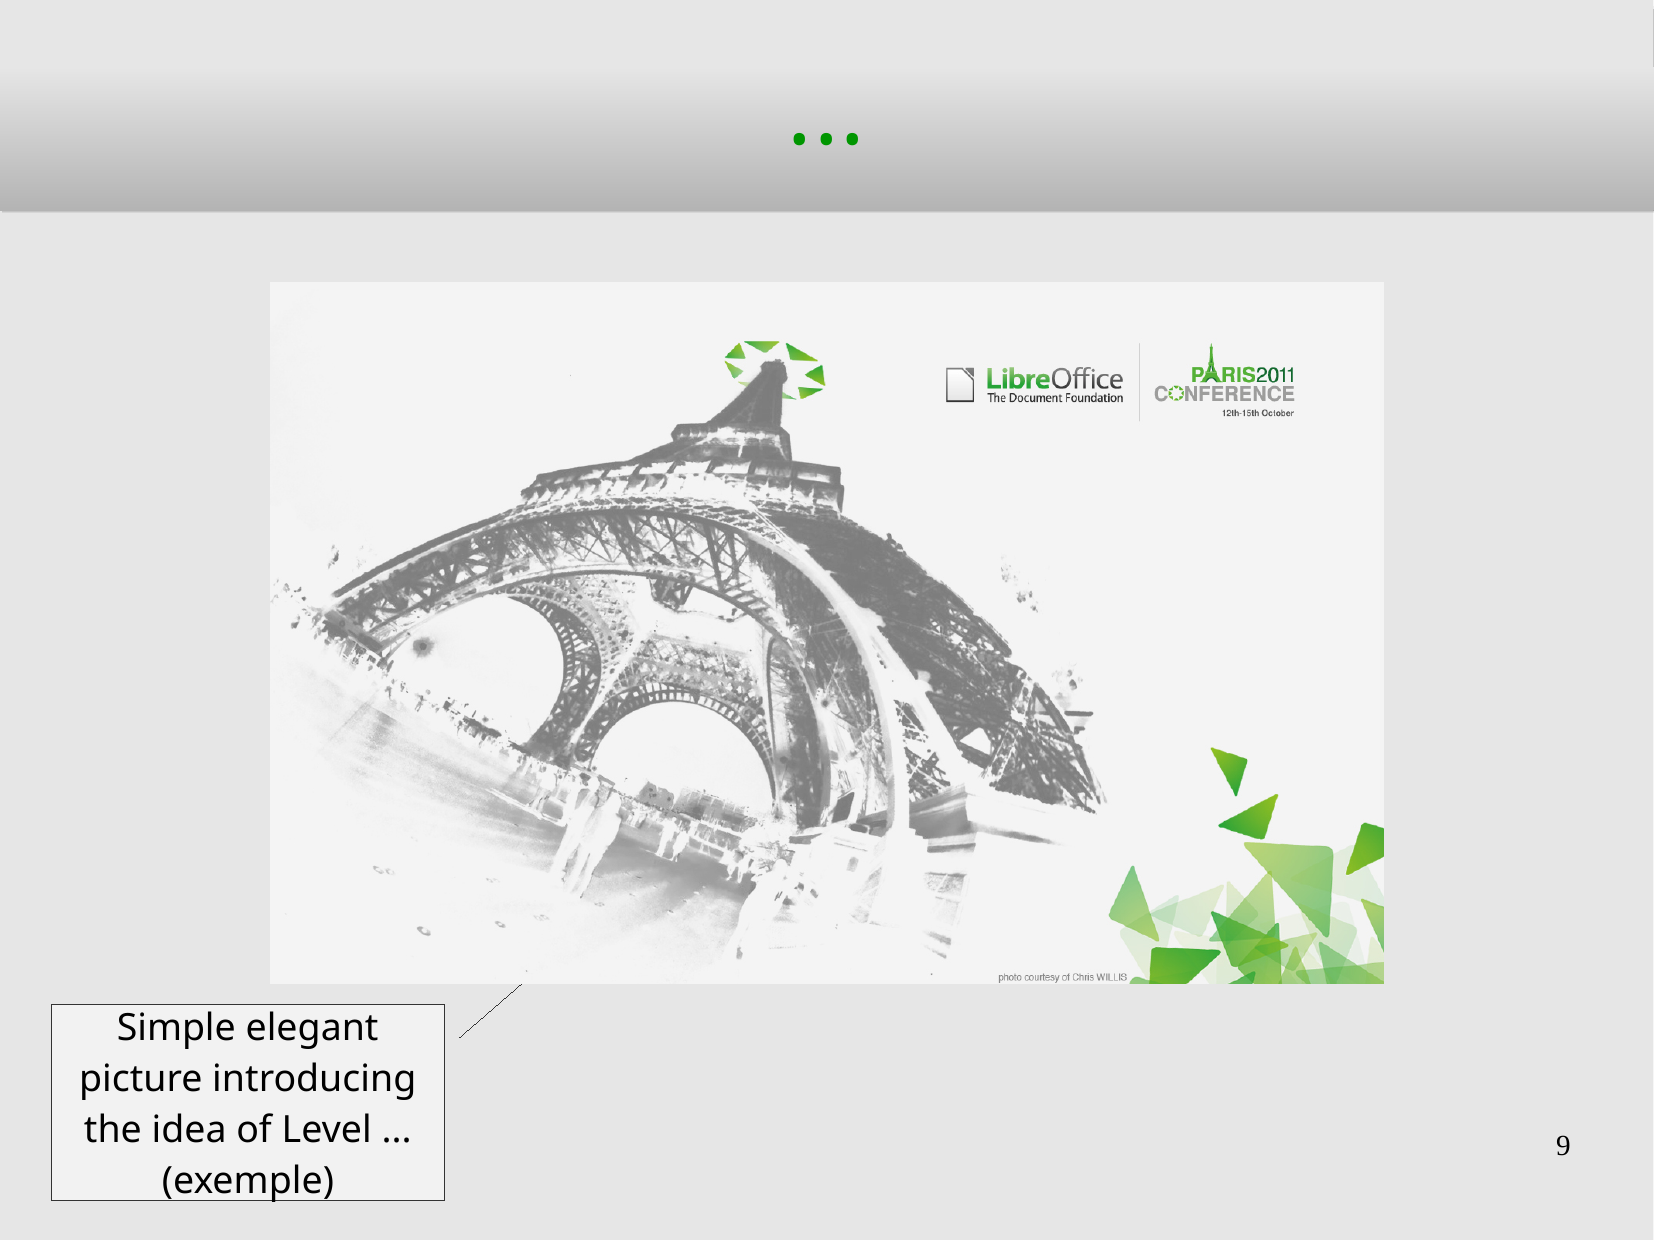

...
Simple elegant picture introducing the idea of Level ... (exemple)
9